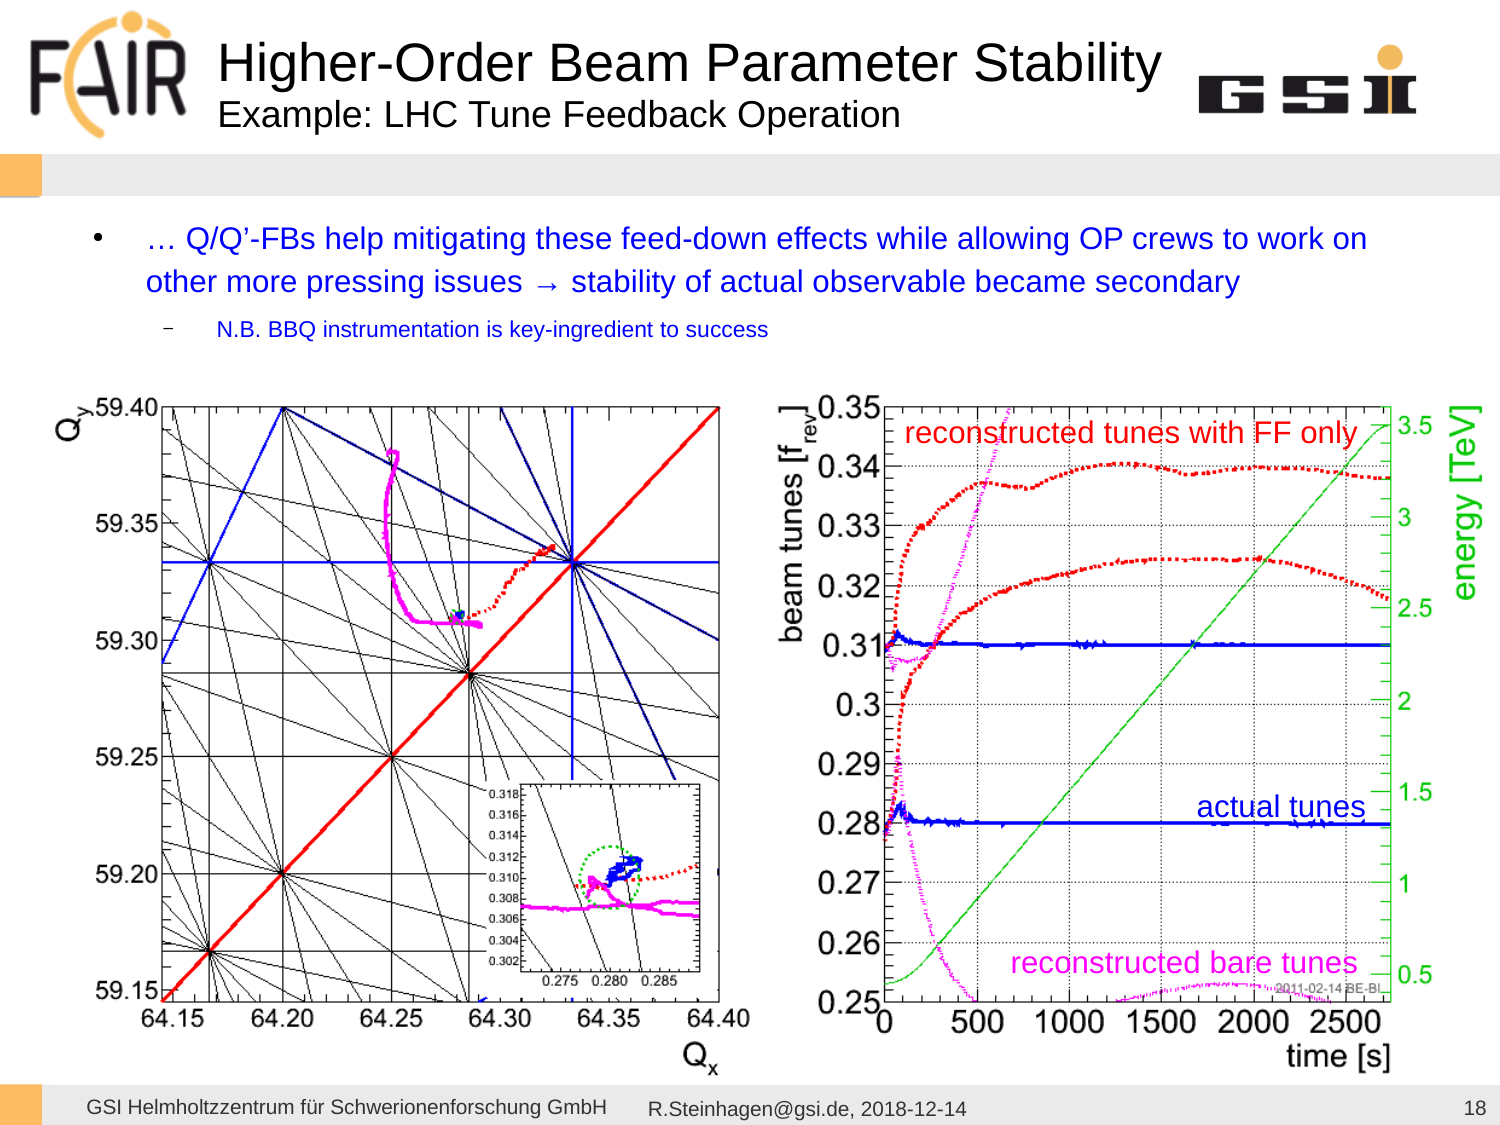

# Higher-Order Beam Parameter Stability Example: LHC Tune Feedback Operation
… Q/Q’-FBs help mitigating these feed-down effects while allowing OP crews to work on other more pressing issues → stability of actual observable became secondary
N.B. BBQ instrumentation is key-ingredient to success
reconstructed tunes with FF only
actual tunes
reconstructed bare tunes